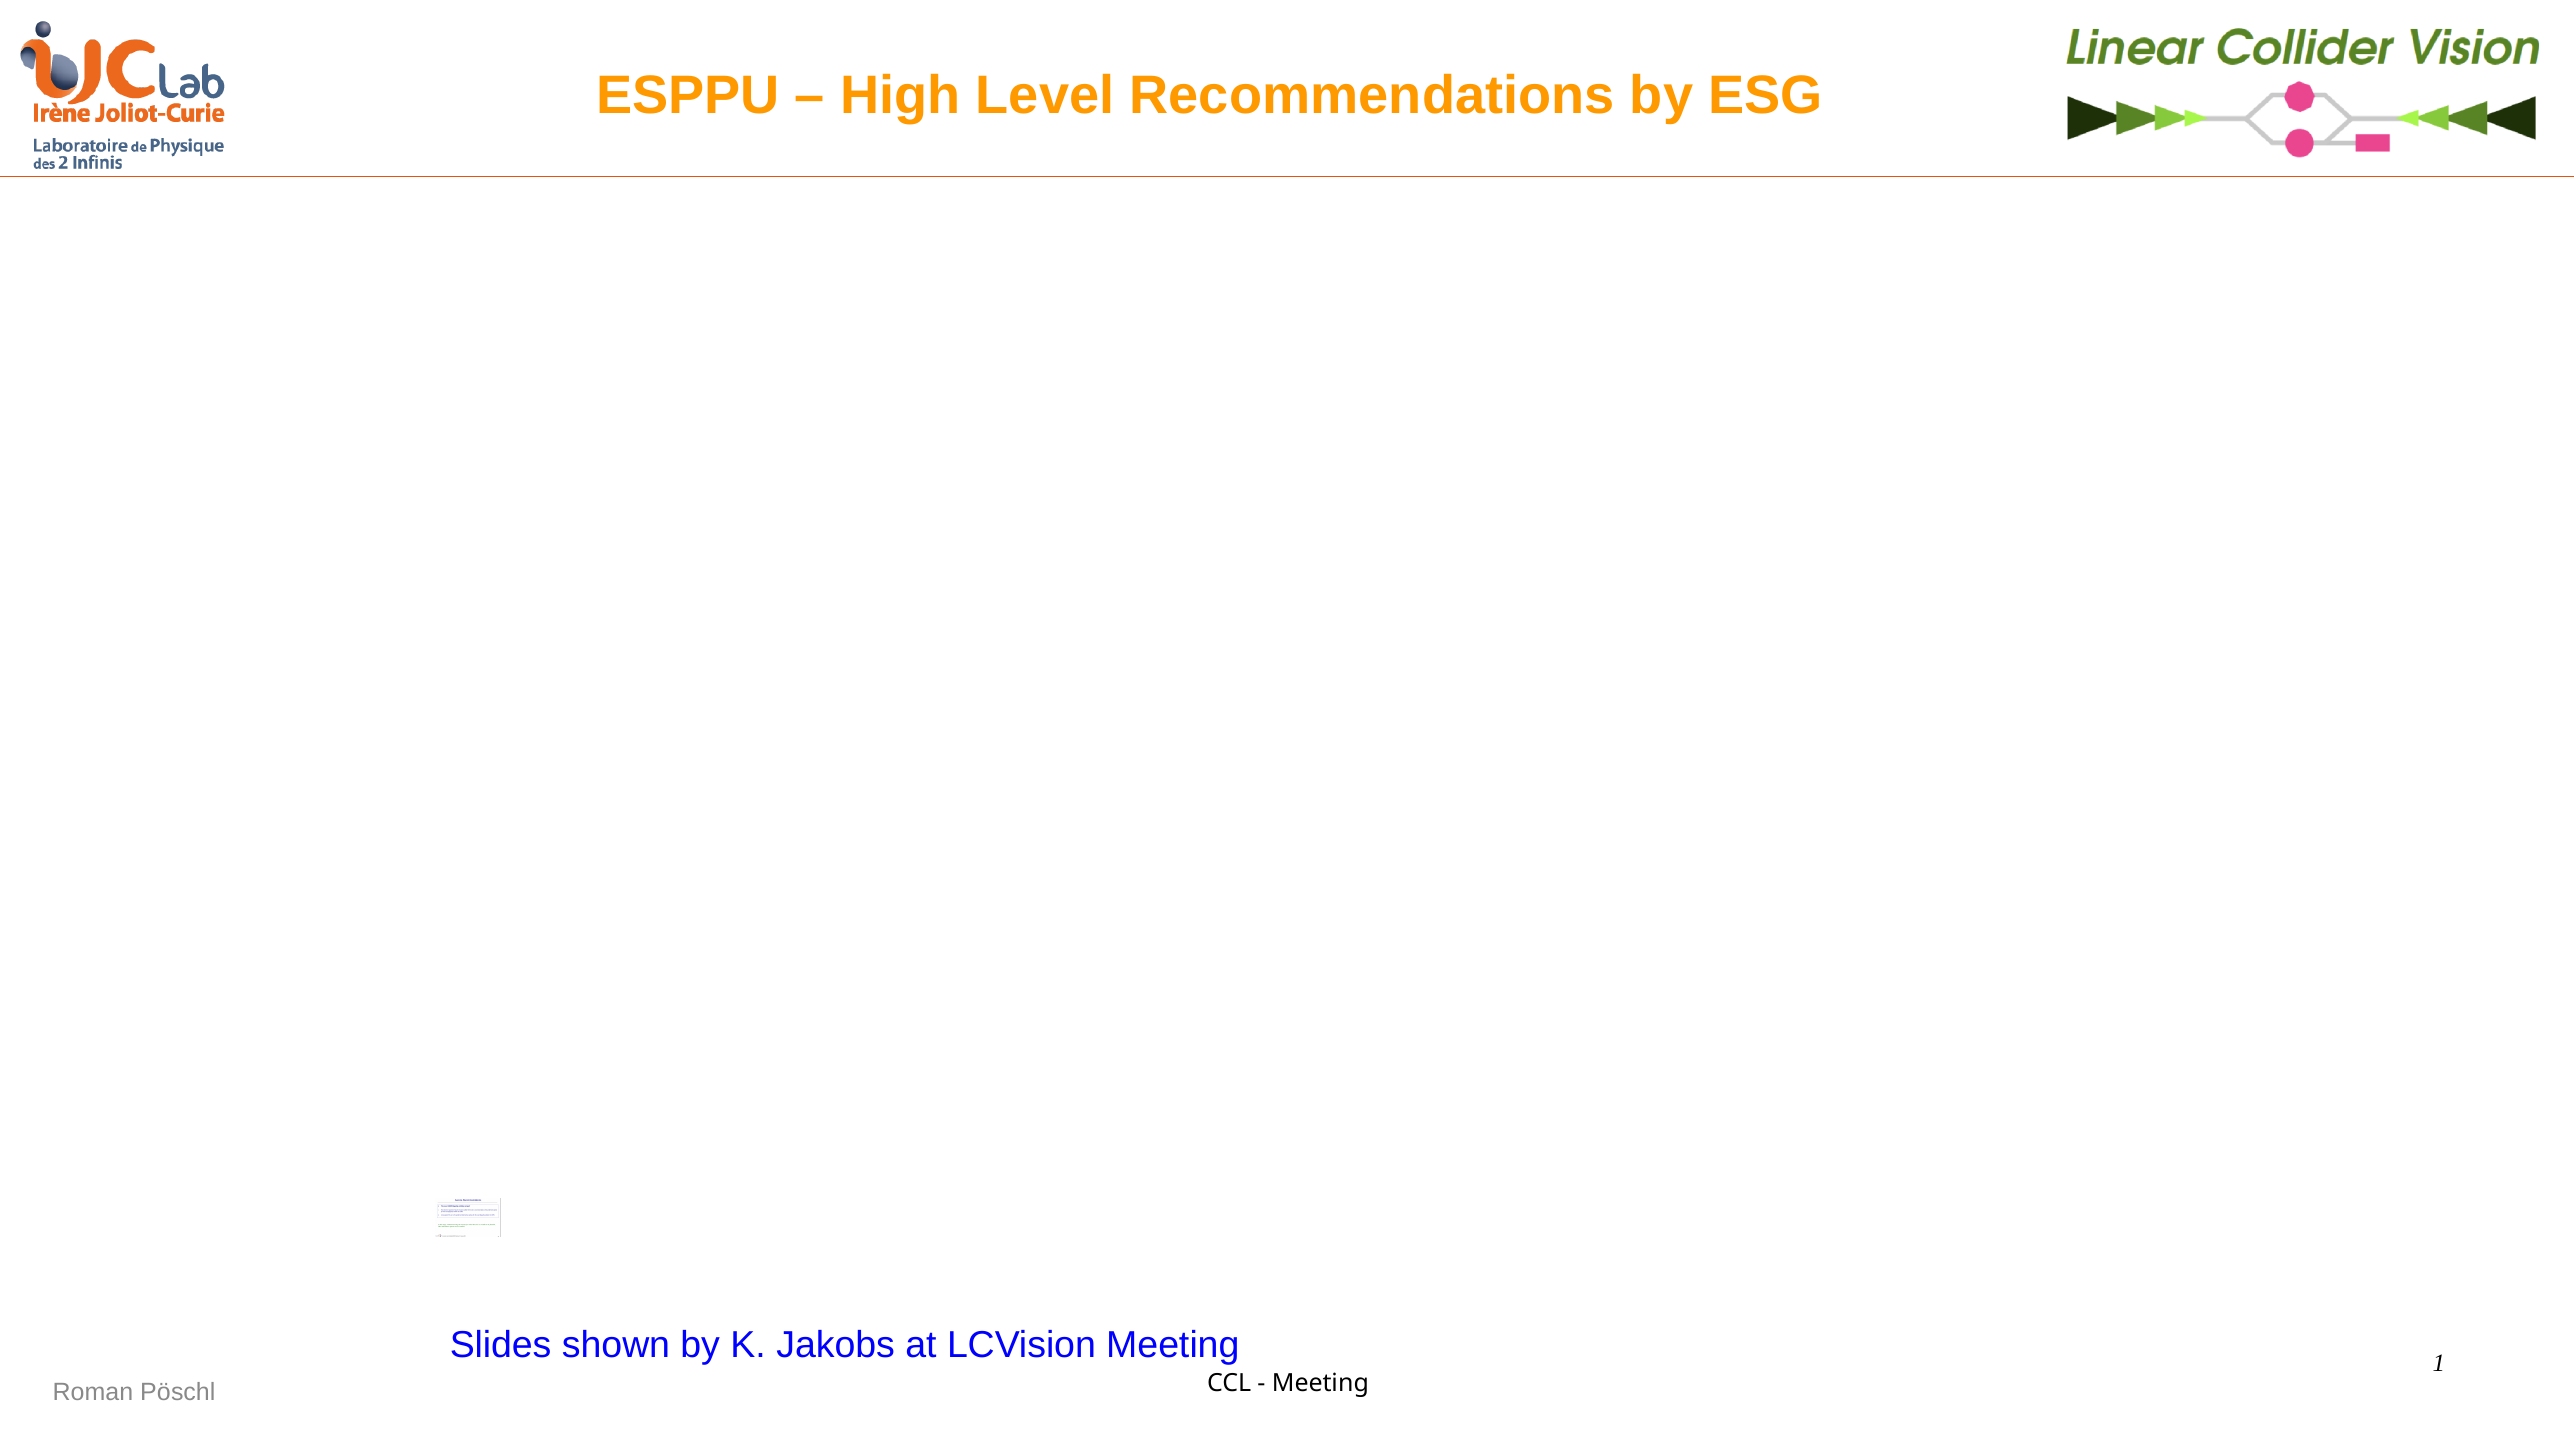

# ESPPU – High Level Recommendations by ESG
Slides shown by K. Jakobs at LCVision Meeting
1